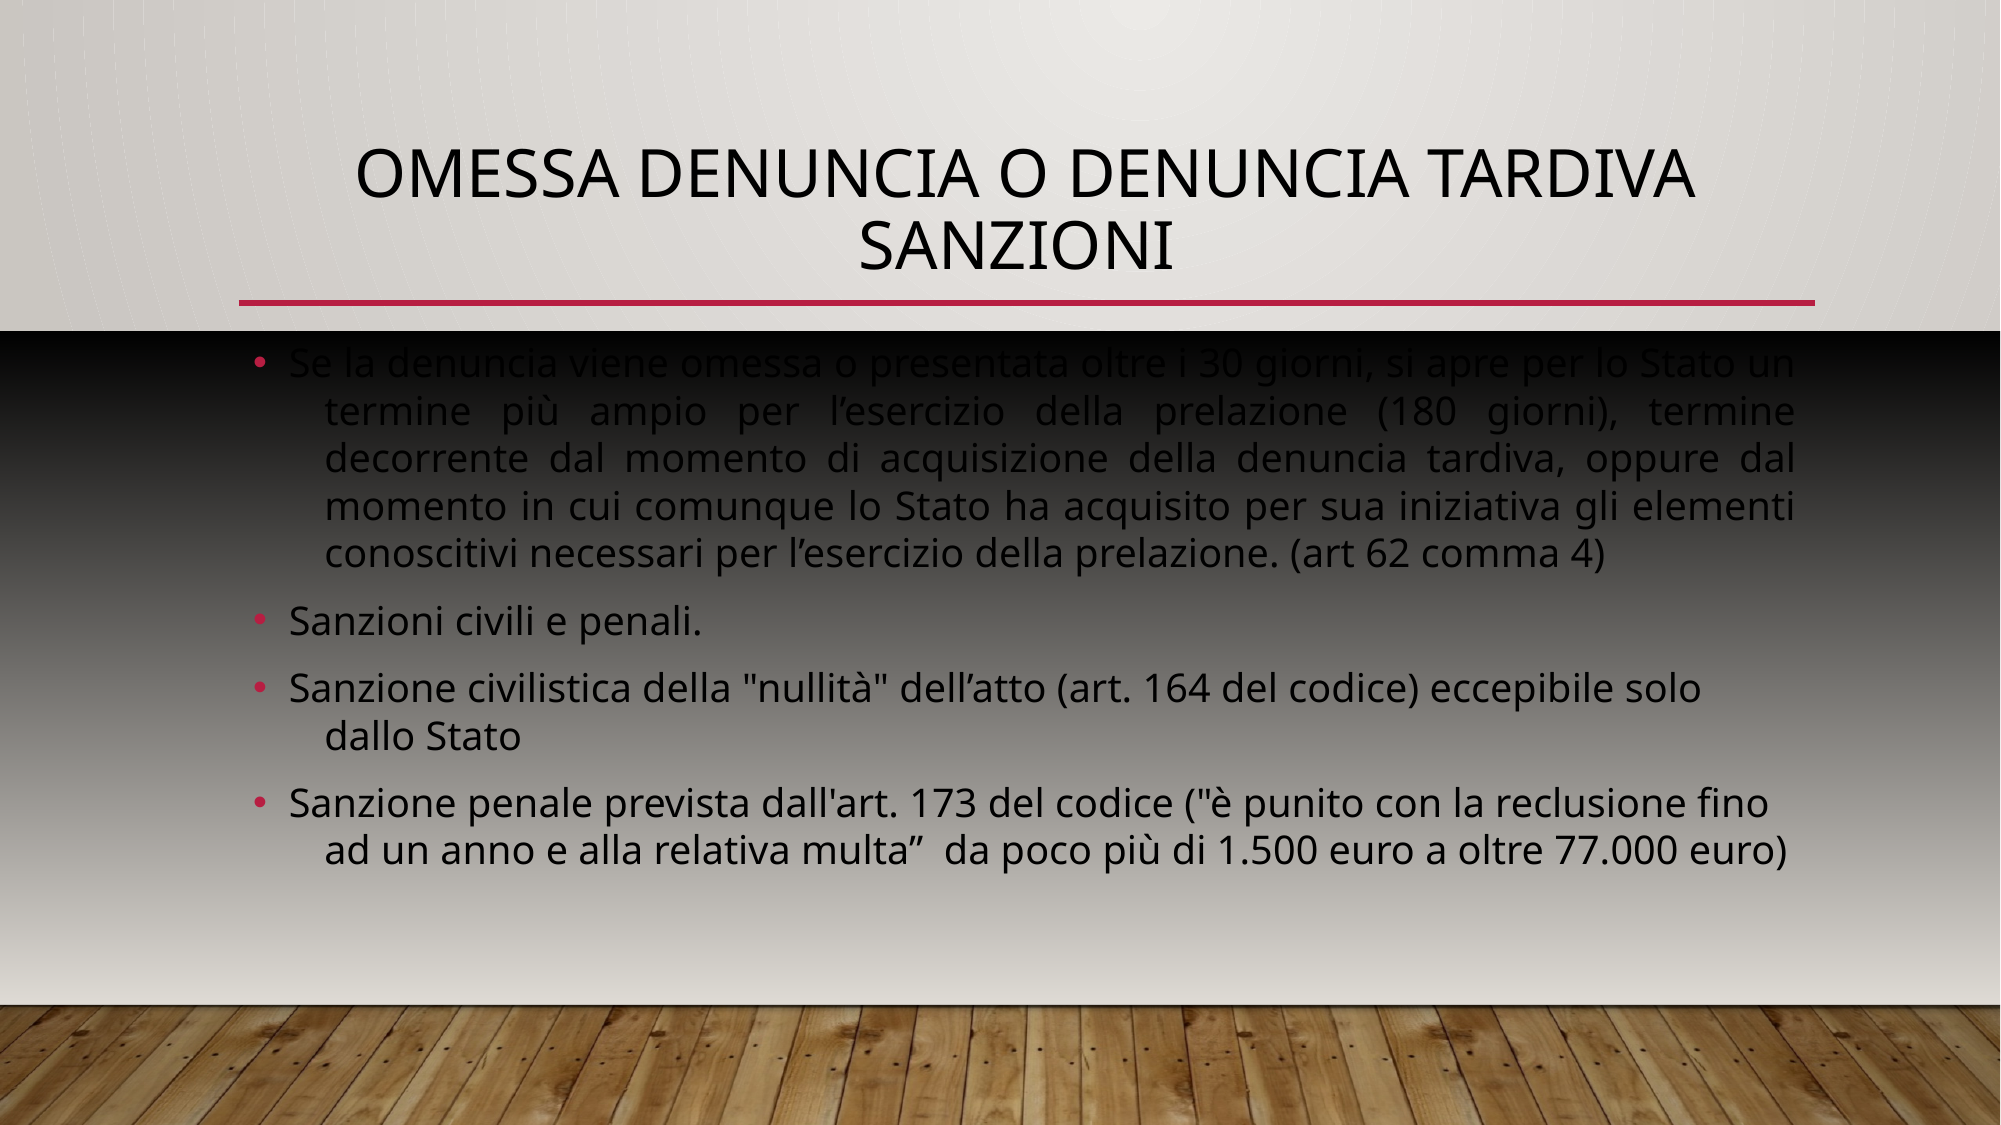

# Omessa denuncia o denuncia tardiva sanzioni
Se la denuncia viene omessa o presentata oltre i 30 giorni, si apre per lo Stato un termine più ampio per l’esercizio della prelazione (180 giorni), termine decorrente dal momento di acquisizione della denuncia tardiva, oppure dal momento in cui comunque lo Stato ha acquisito per sua iniziativa gli elementi conoscitivi necessari per l’esercizio della prelazione. (art 62 comma 4)
Sanzioni civili e penali.
Sanzione civilistica della "nullità" dell’atto (art. 164 del codice) eccepibile solo dallo Stato
Sanzione penale prevista dall'art. 173 del codice ("è punito con la reclusione fino ad un anno e alla relativa multa”  da poco più di 1.500 euro a oltre 77.000 euro)